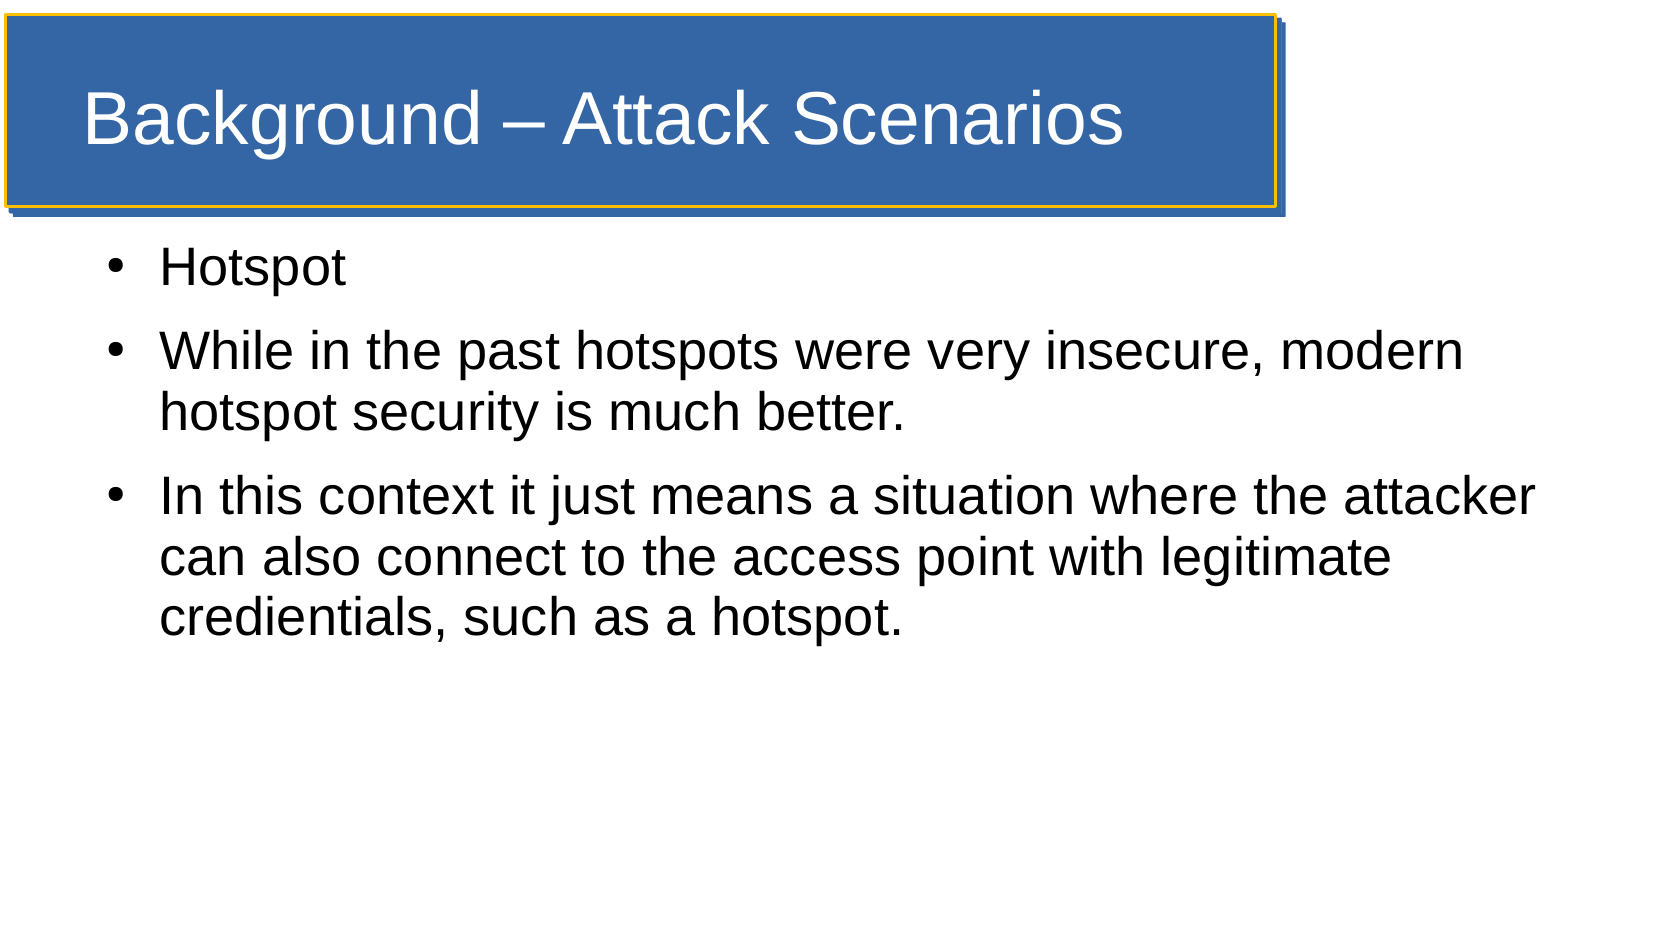

# Background – Attack Scenarios
Hotspot
While in the past hotspots were very insecure, modern hotspot security is much better.
In this context it just means a situation where the attacker can also connect to the access point with legitimate credientials, such as a hotspot.